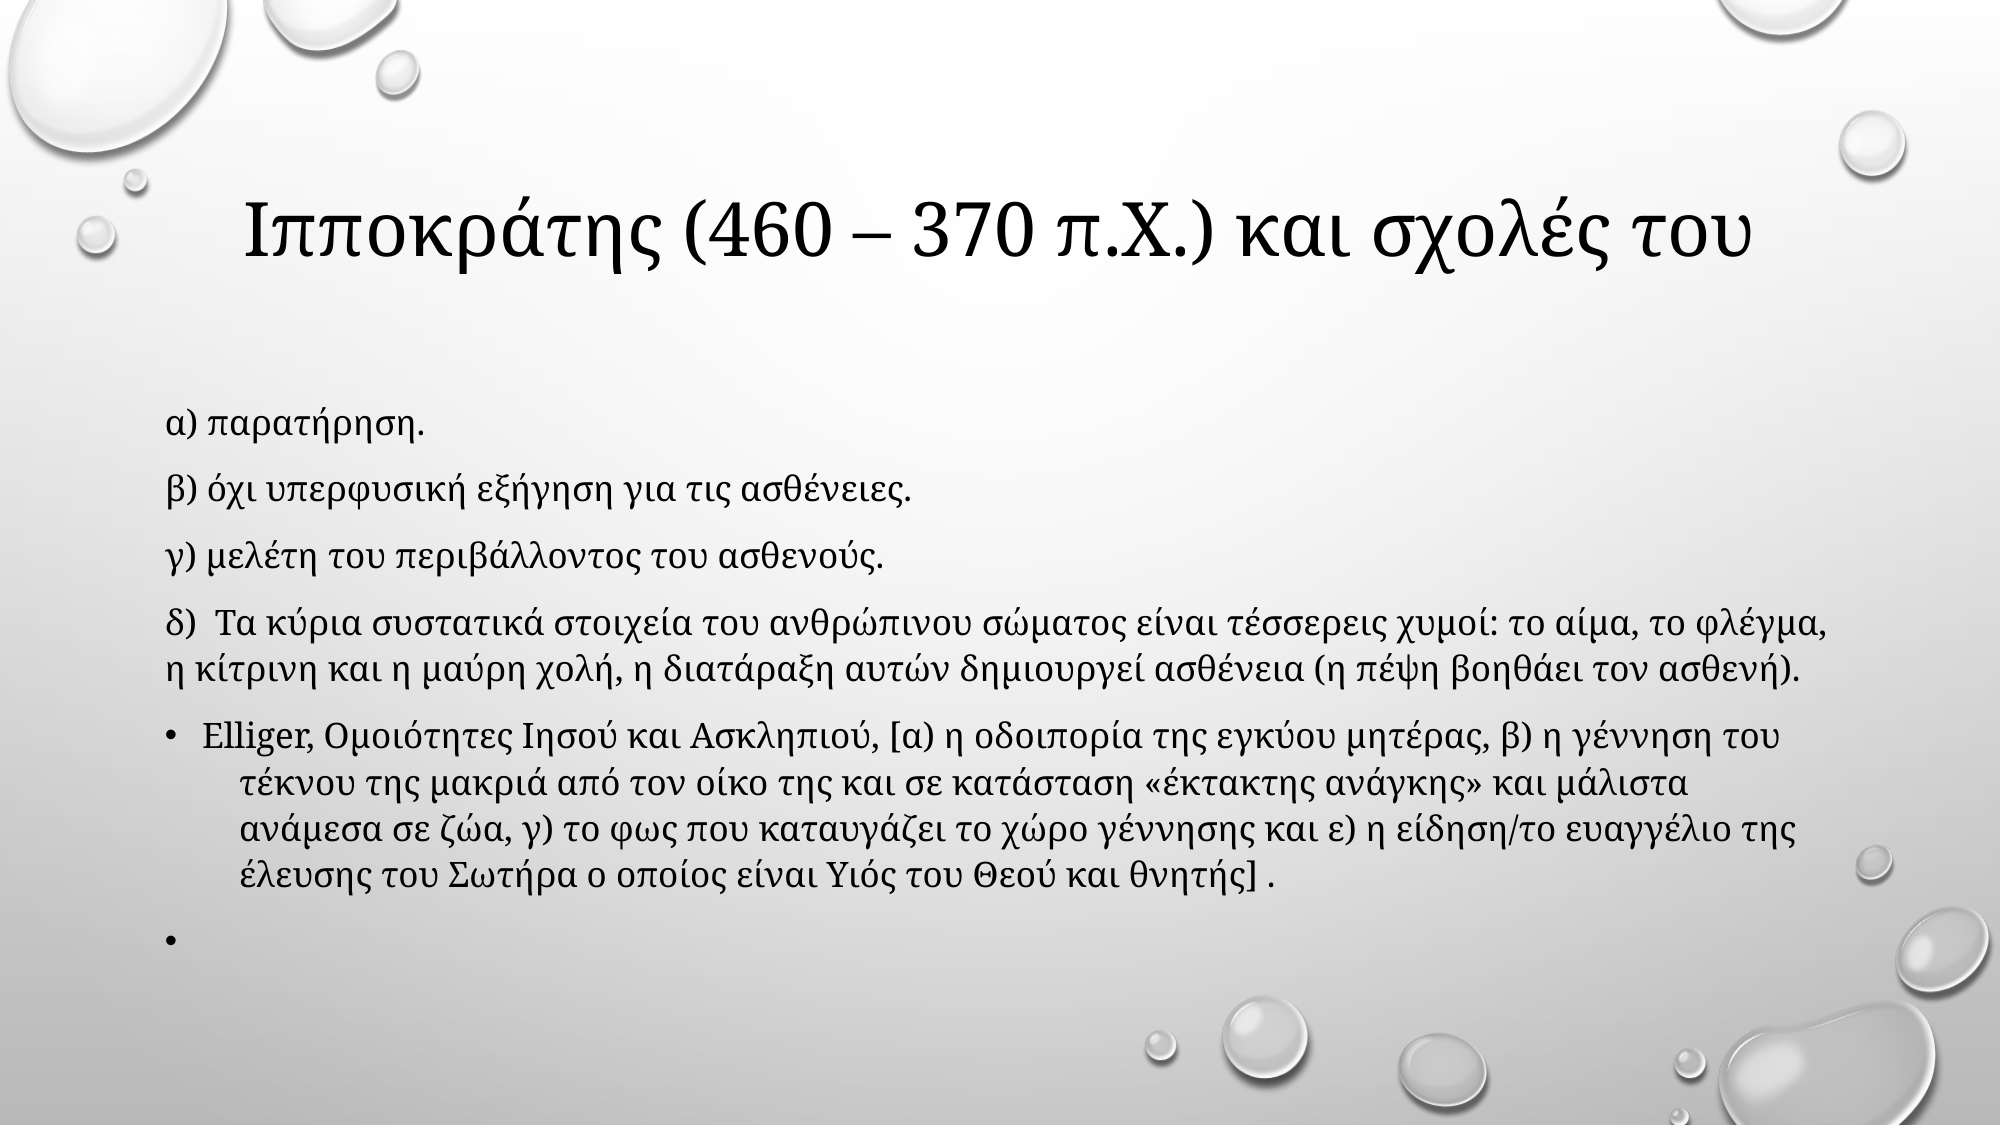

# Ιπποκράτης (460 – 370 π.Χ.) και σχολές του
α) παρατήρηση.
β) όχι υπερφυσική εξήγηση για τις ασθένειες.
γ) μελέτη του περιβάλλοντος του ασθενούς.
δ) Τα κύρια συστατικά στοιχεία του ανθρώπινου σώματος είναι τέσσερεις χυμοί: το αίμα, το φλέγμα, η κίτρινη και η μαύρη χολή, η διατάραξη αυτών δημιουργεί ασθένεια (η πέψη βοηθάει τον ασθενή).
Εlliger, Ομοιότητες Ιησού και Ασκληπιού, [α) η οδοιπορία της εγκύου μητέρας, β) η γέννηση του τέκνου της μακριά από τον οίκο της και σε κατάσταση «έκτακτης ανάγκης» και μάλιστα ανάμεσα σε ζώα, γ) το φως που καταυγάζει το χώρο γέννησης και ε) η είδηση/το ευαγγέλιο της έλευσης του Σωτήρα ο οποίος είναι Υιός του Θεού και θνητής] .